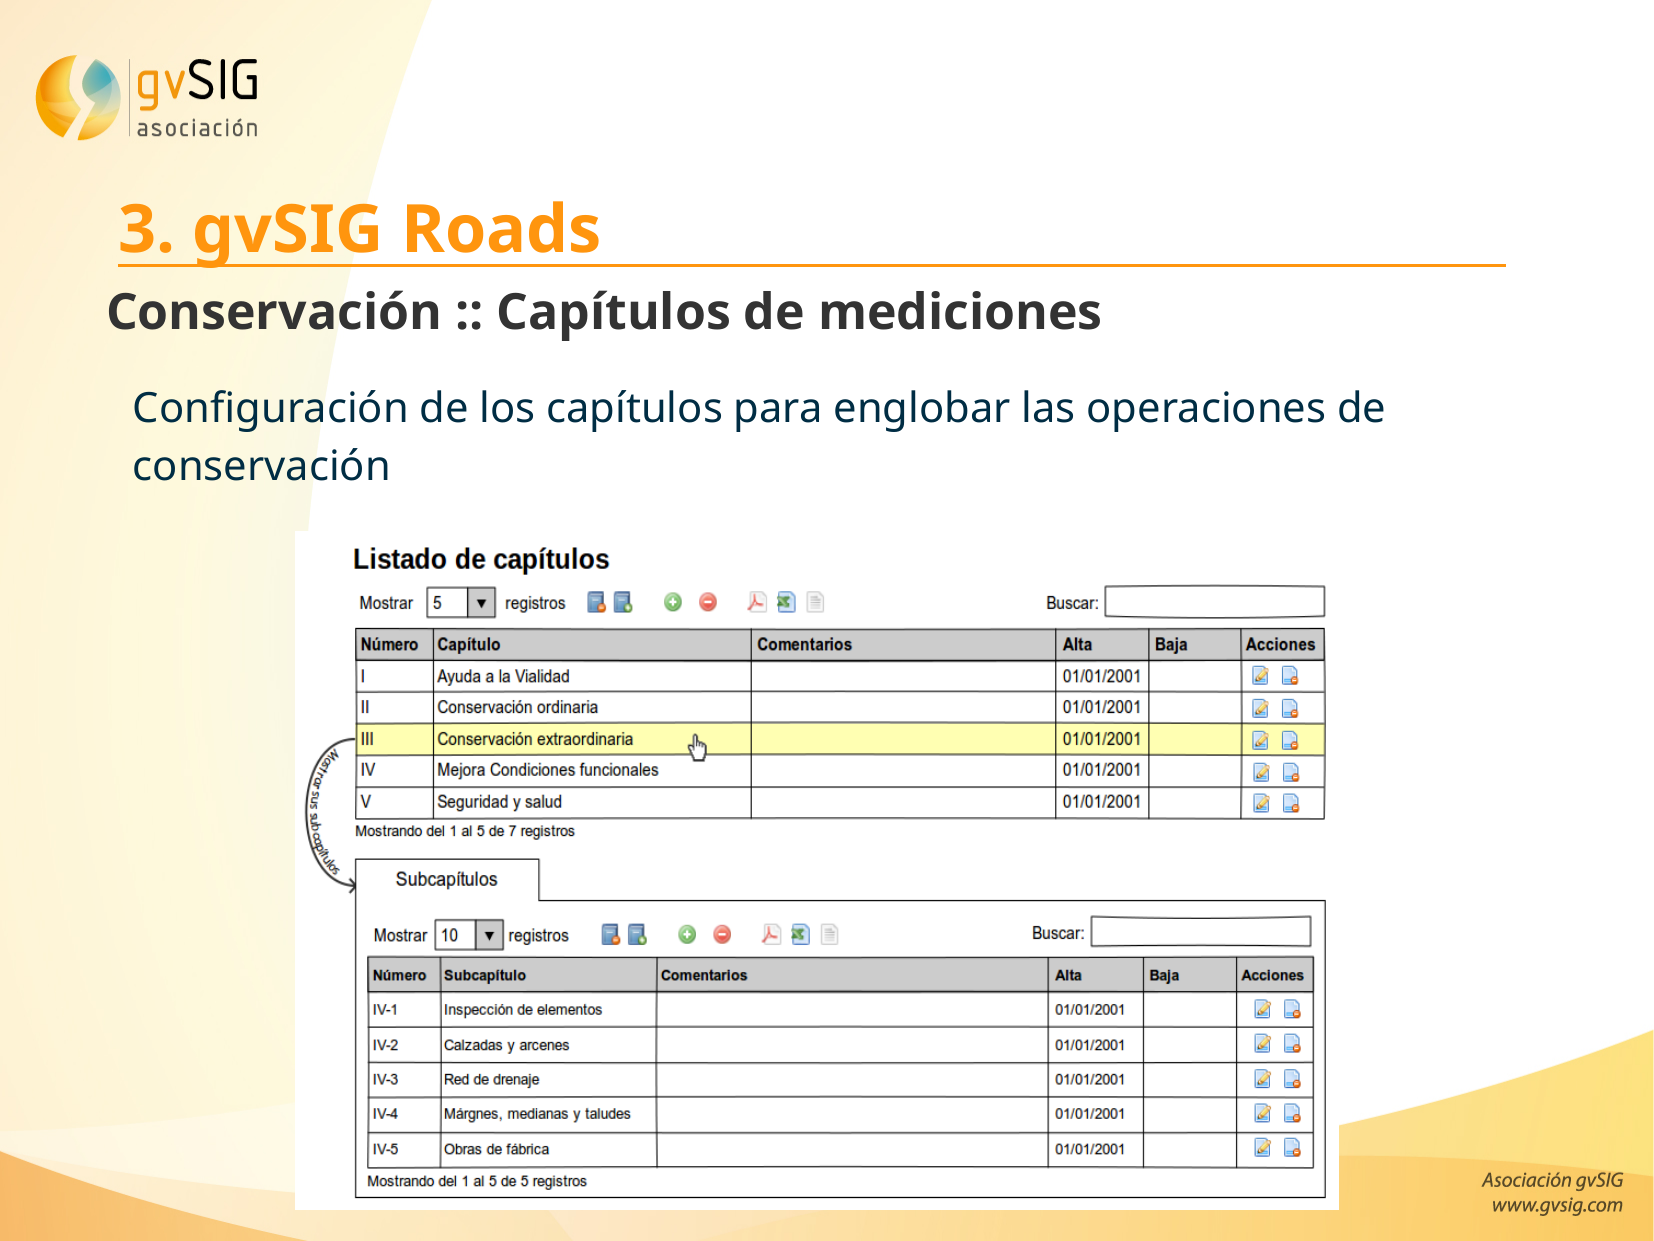

3. gvSIG Roads
# Conservación :: Capítulos de mediciones
Configuración de los capítulos para englobar las operaciones de conservación